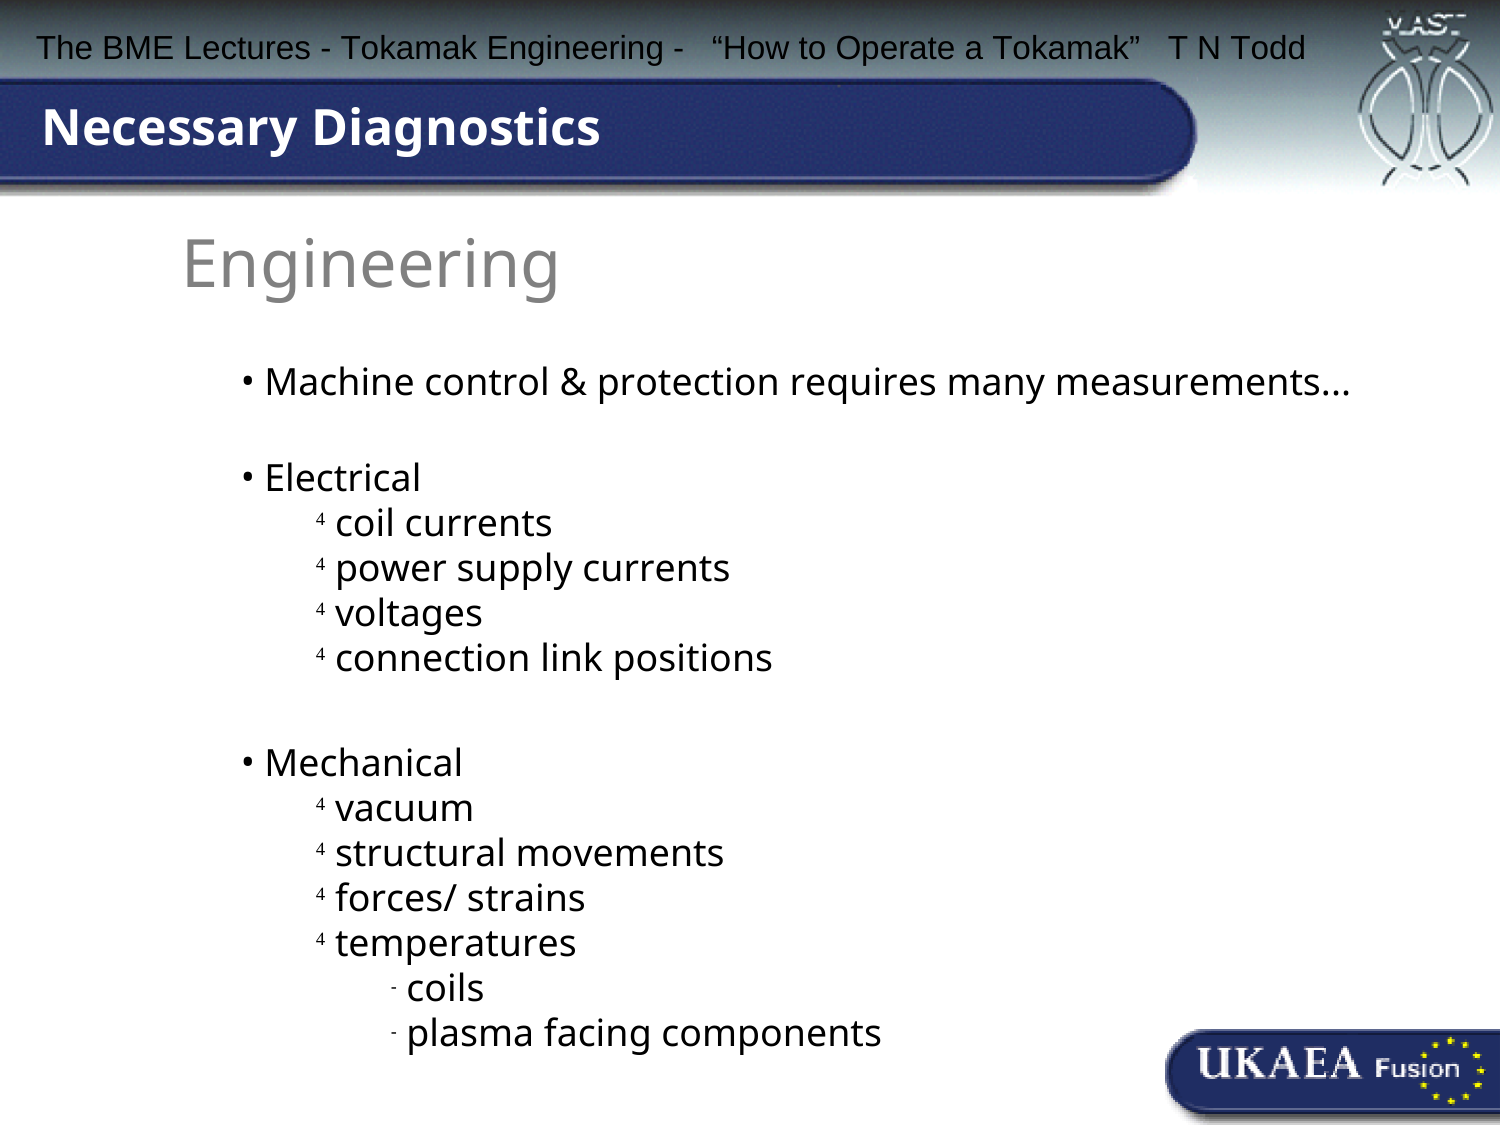

Necessary Diagnostics
The BME Lectures - Tokamak Engineering - “How to Operate a Tokamak” T N Todd
Engineering
 Machine control & protection requires many measurements...
 Electrical
 coil currents
 power supply currents
 voltages
 connection link positions
 Mechanical
 vacuum
 structural movements
 forces/ strains
 temperatures
 coils
 plasma facing components